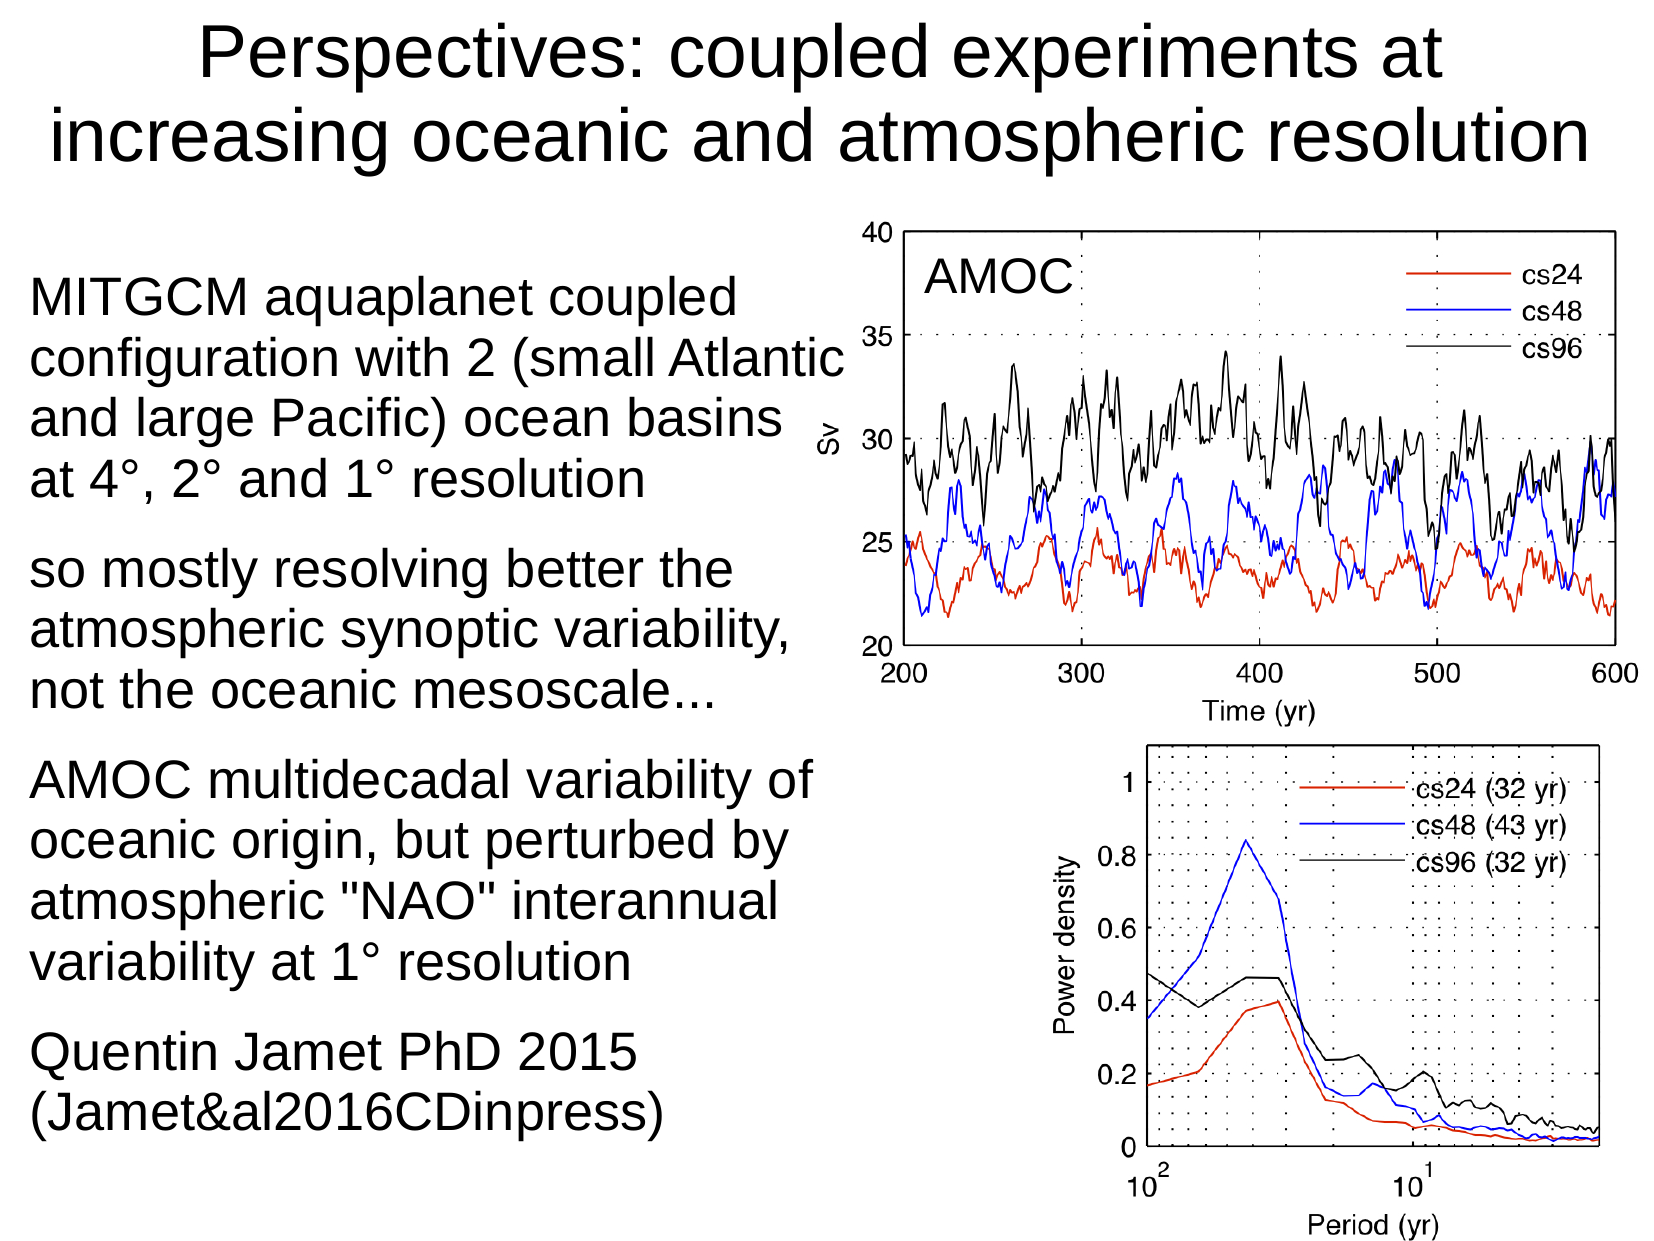

# Perspectives: coupled experiments at increasing oceanic and atmospheric resolution
AMOC
MITGCM aquaplanet coupled configuration with 2 (small Atlantic and large Pacific) ocean basins
at 4°, 2° and 1° resolution
so mostly resolving better the atmospheric synoptic variability, not the oceanic mesoscale...
AMOC multidecadal variability of oceanic origin, but perturbed by atmospheric "NAO" interannual variability at 1° resolution
Quentin Jamet PhD 2015 (Jamet&al2016CDinpress)